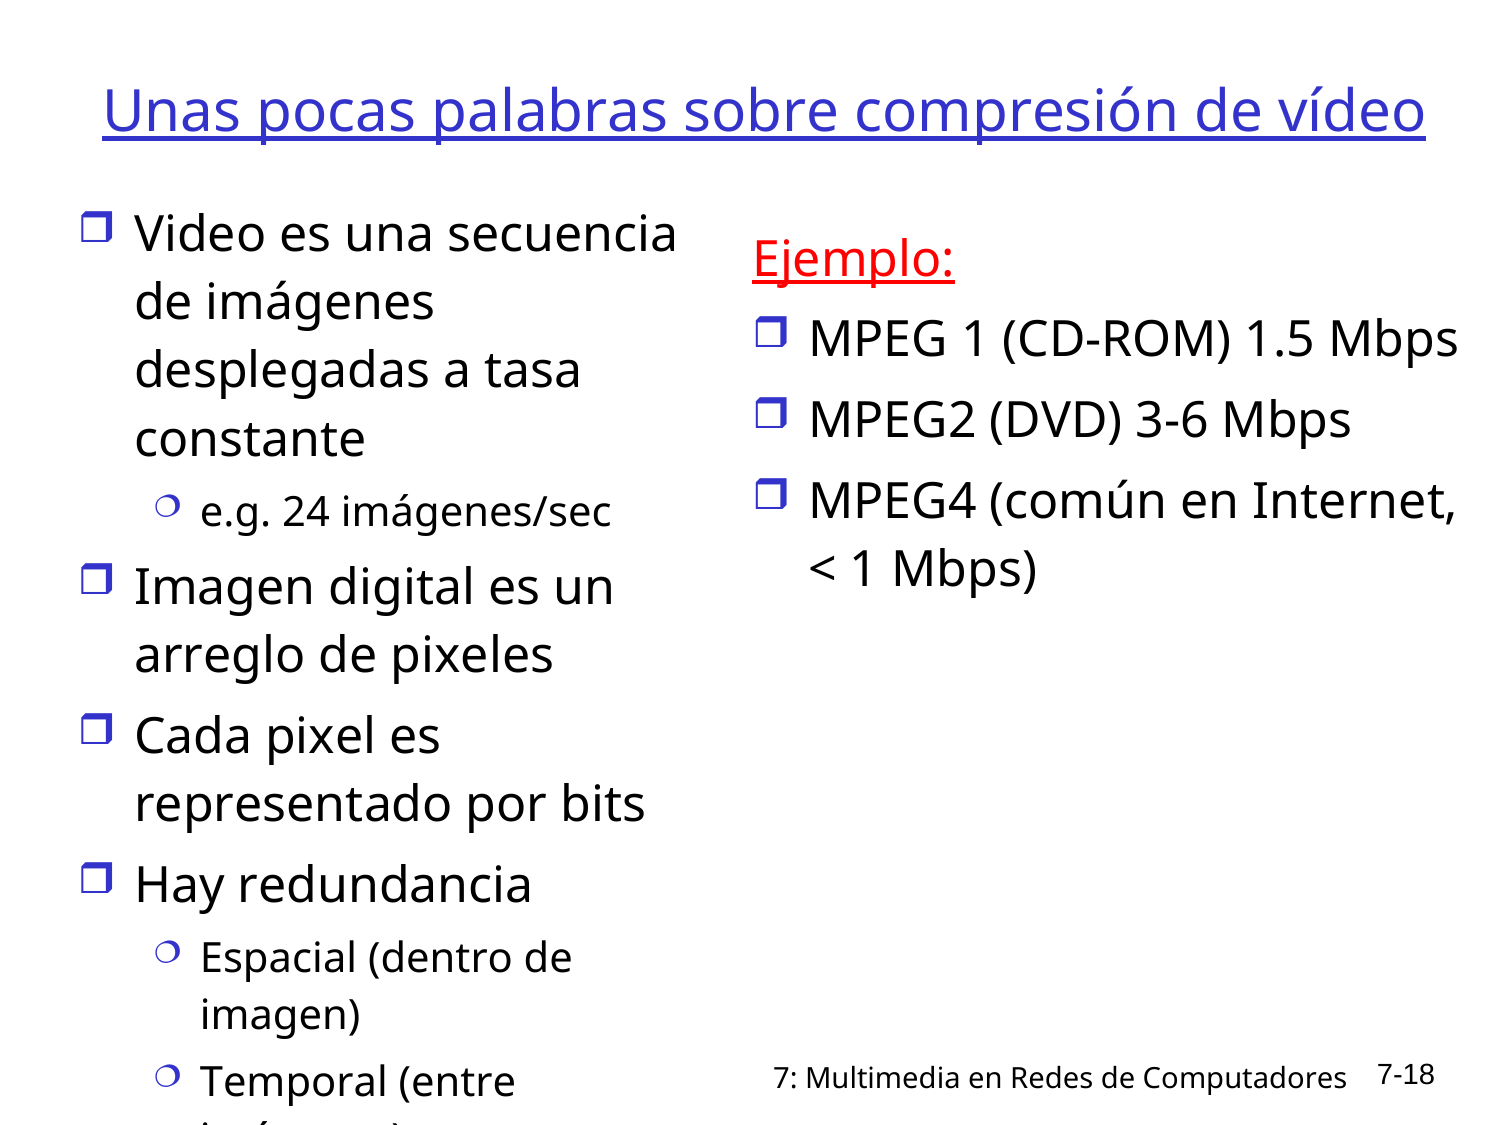

# Unas pocas palabras sobre compresión de vídeo
Video es una secuencia de imágenes desplegadas a tasa constante
e.g. 24 imágenes/sec
Imagen digital es un arreglo de pixeles
Cada pixel es representado por bits
Hay redundancia
Espacial (dentro de imagen)
Temporal (entre imágenes)
Ejemplo:
MPEG 1 (CD-ROM) 1.5 Mbps
MPEG2 (DVD) 3-6 Mbps
MPEG4 (común en Internet, < 1 Mbps)
18